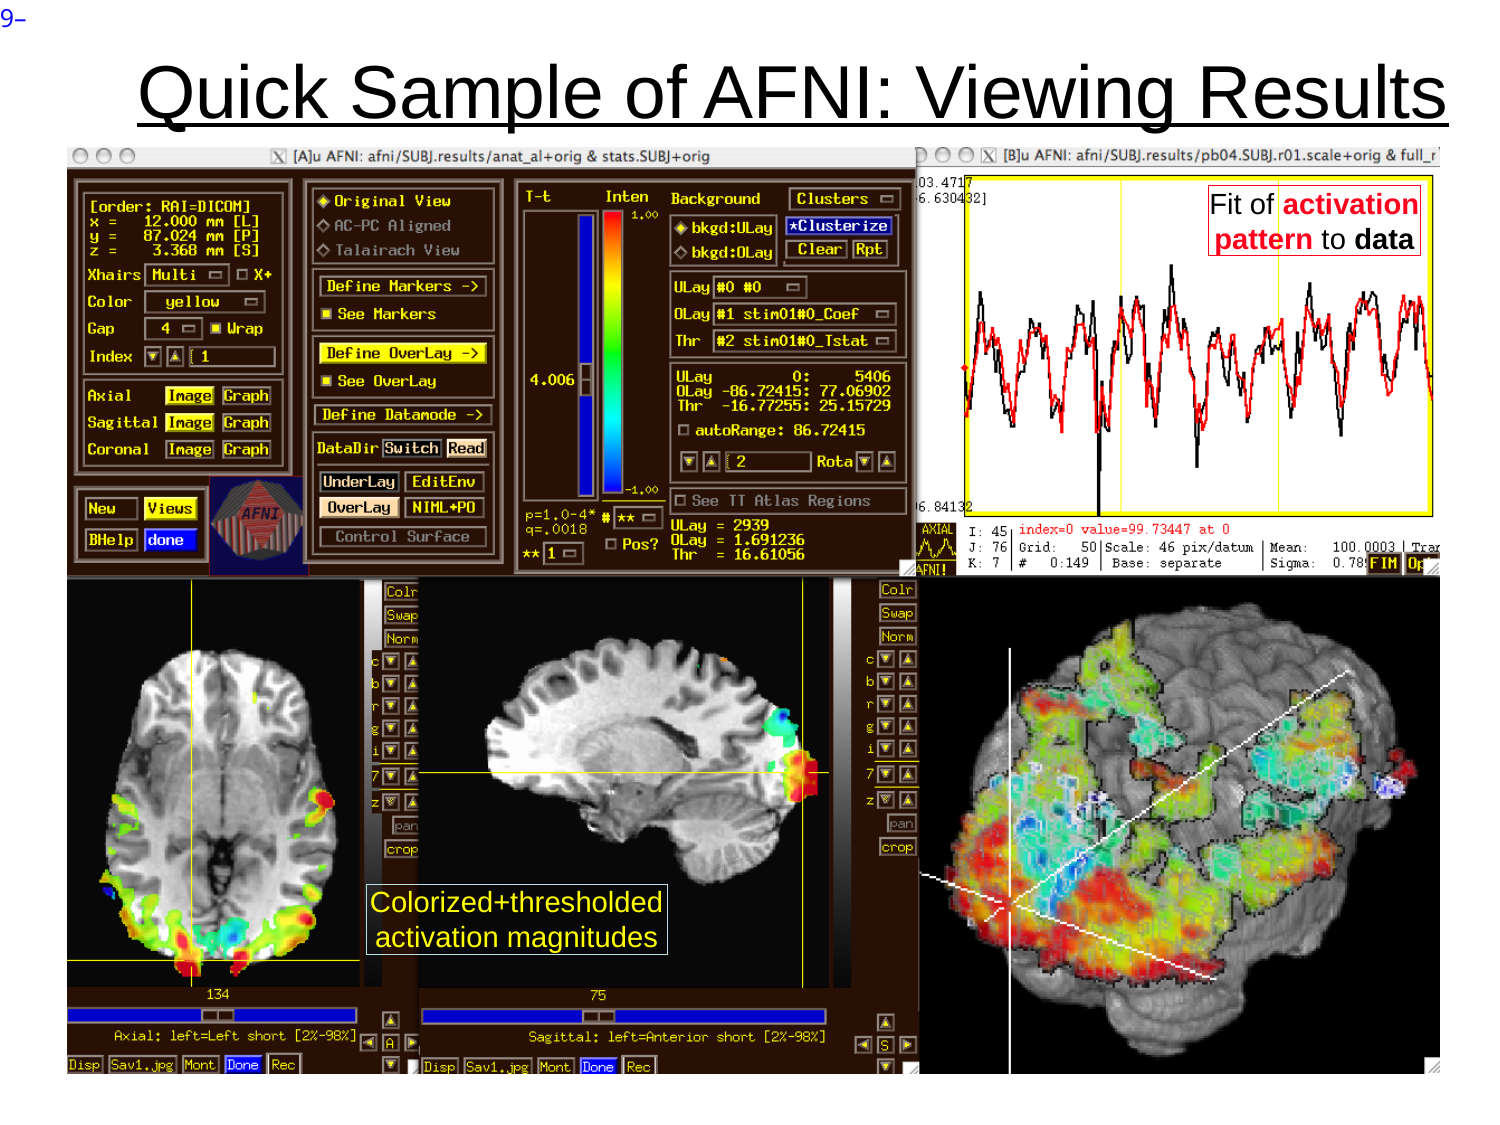

# Quick Sample of AFNI: Viewing Results
Fit of activation pattern to data
Colorized+thresholded activation magnitudes